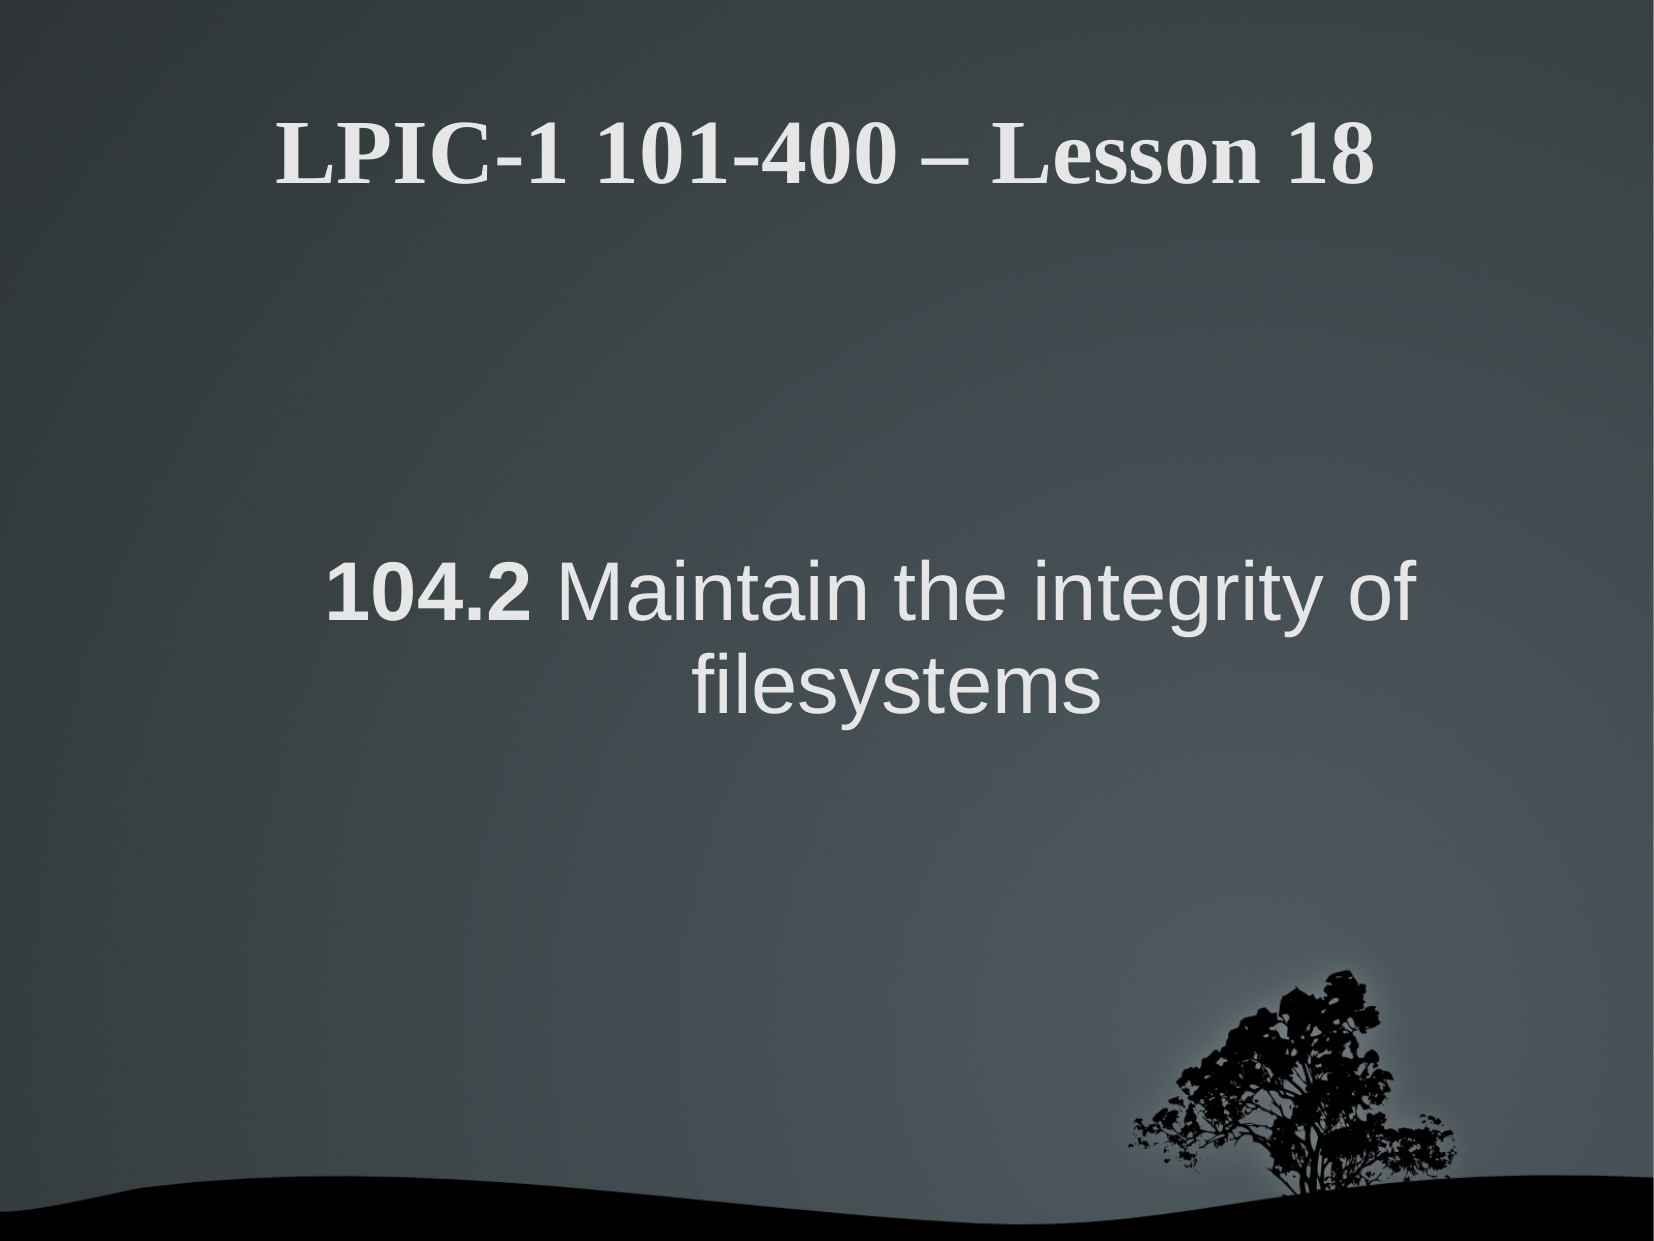

# LPIC-1 101-400 – Lesson 18
104.2 Maintain the integrity of filesystems